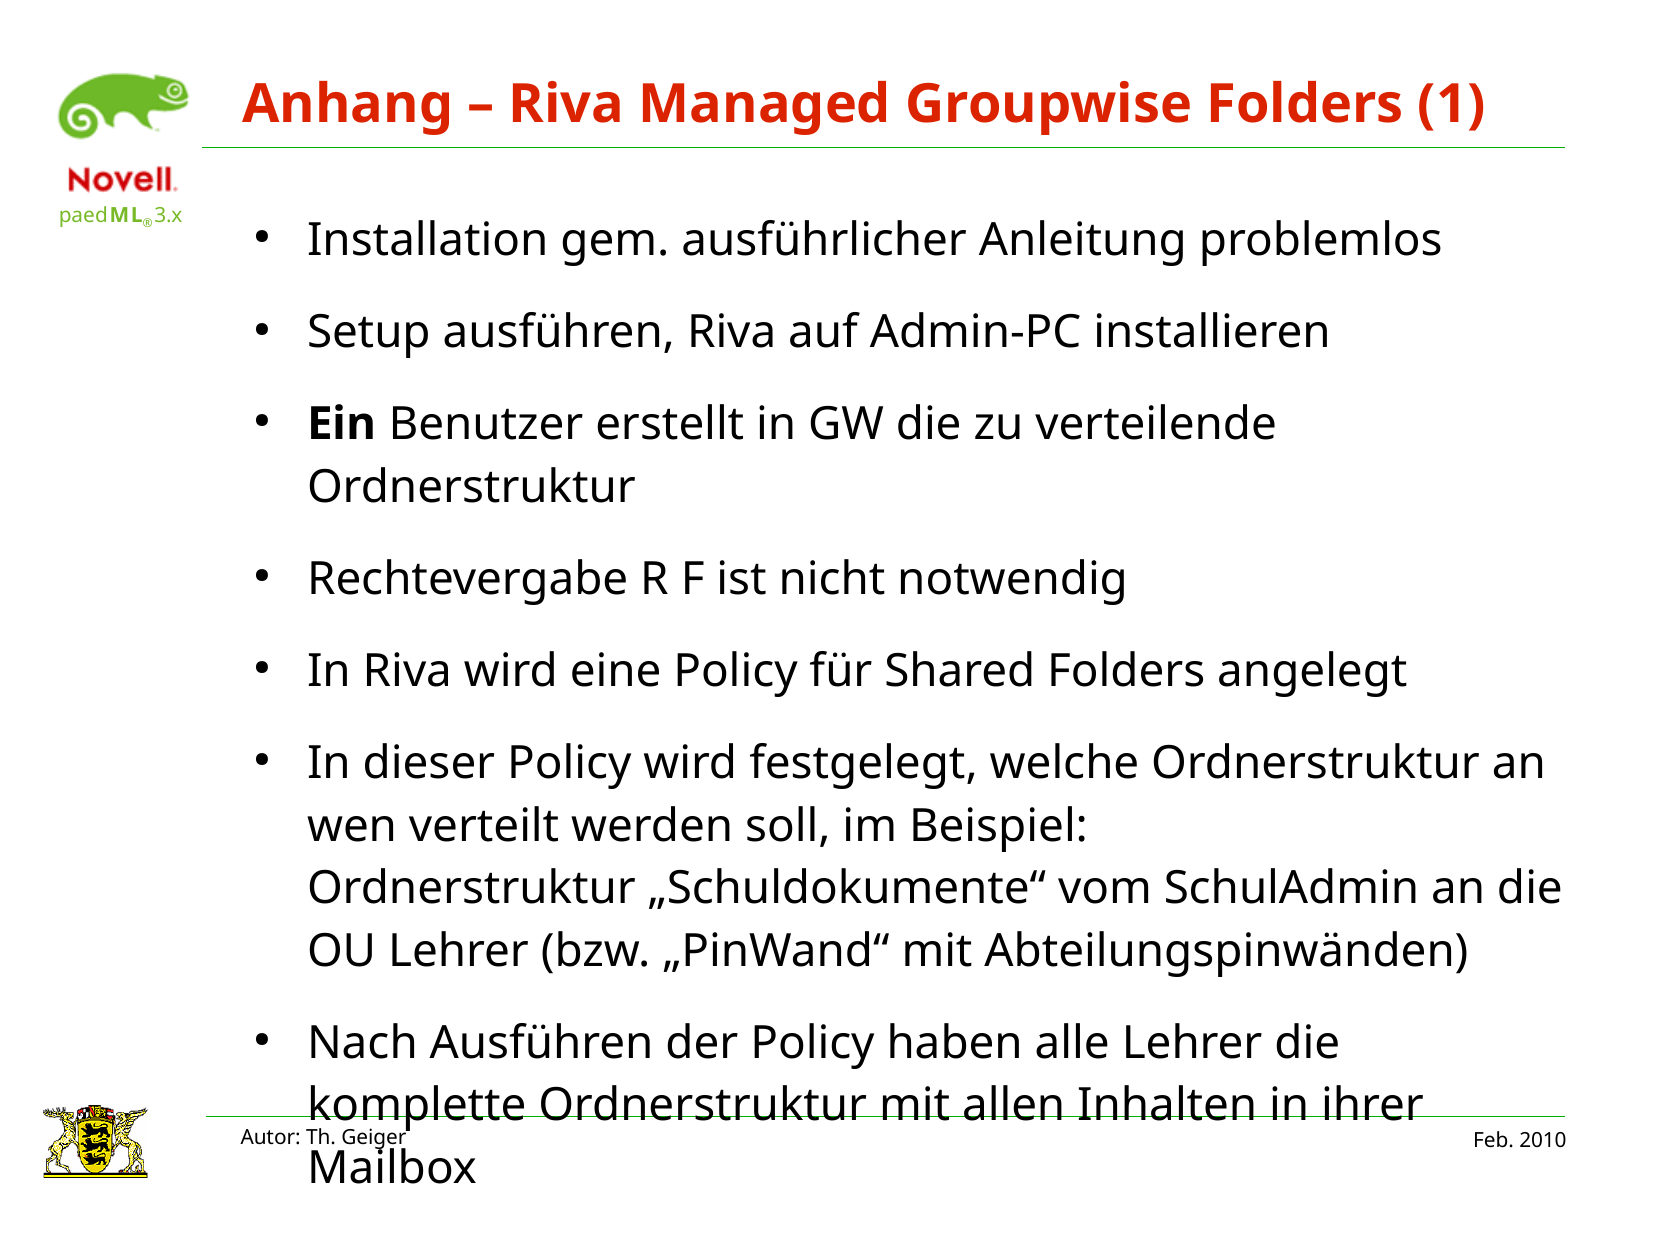

# Anhang – Riva Managed Groupwise Folders (1)
Installation gem. ausführlicher Anleitung problemlos
Setup ausführen, Riva auf Admin-PC installieren
Ein Benutzer erstellt in GW die zu verteilende Ordnerstruktur
Rechtevergabe R F ist nicht notwendig
In Riva wird eine Policy für Shared Folders angelegt
In dieser Policy wird festgelegt, welche Ordnerstruktur an wen verteilt werden soll, im Beispiel:
Ordnerstruktur „Schuldokumente“ vom SchulAdmin an die OU Lehrer (bzw. „PinWand“ mit Abteilungspinwänden)
Nach Ausführen der Policy haben alle Lehrer die komplette Ordnerstruktur mit allen Inhalten in ihrer Mailbox
06.03.2010 getestet, OK, gei
Autor: Th. Geiger
Feb. 2010